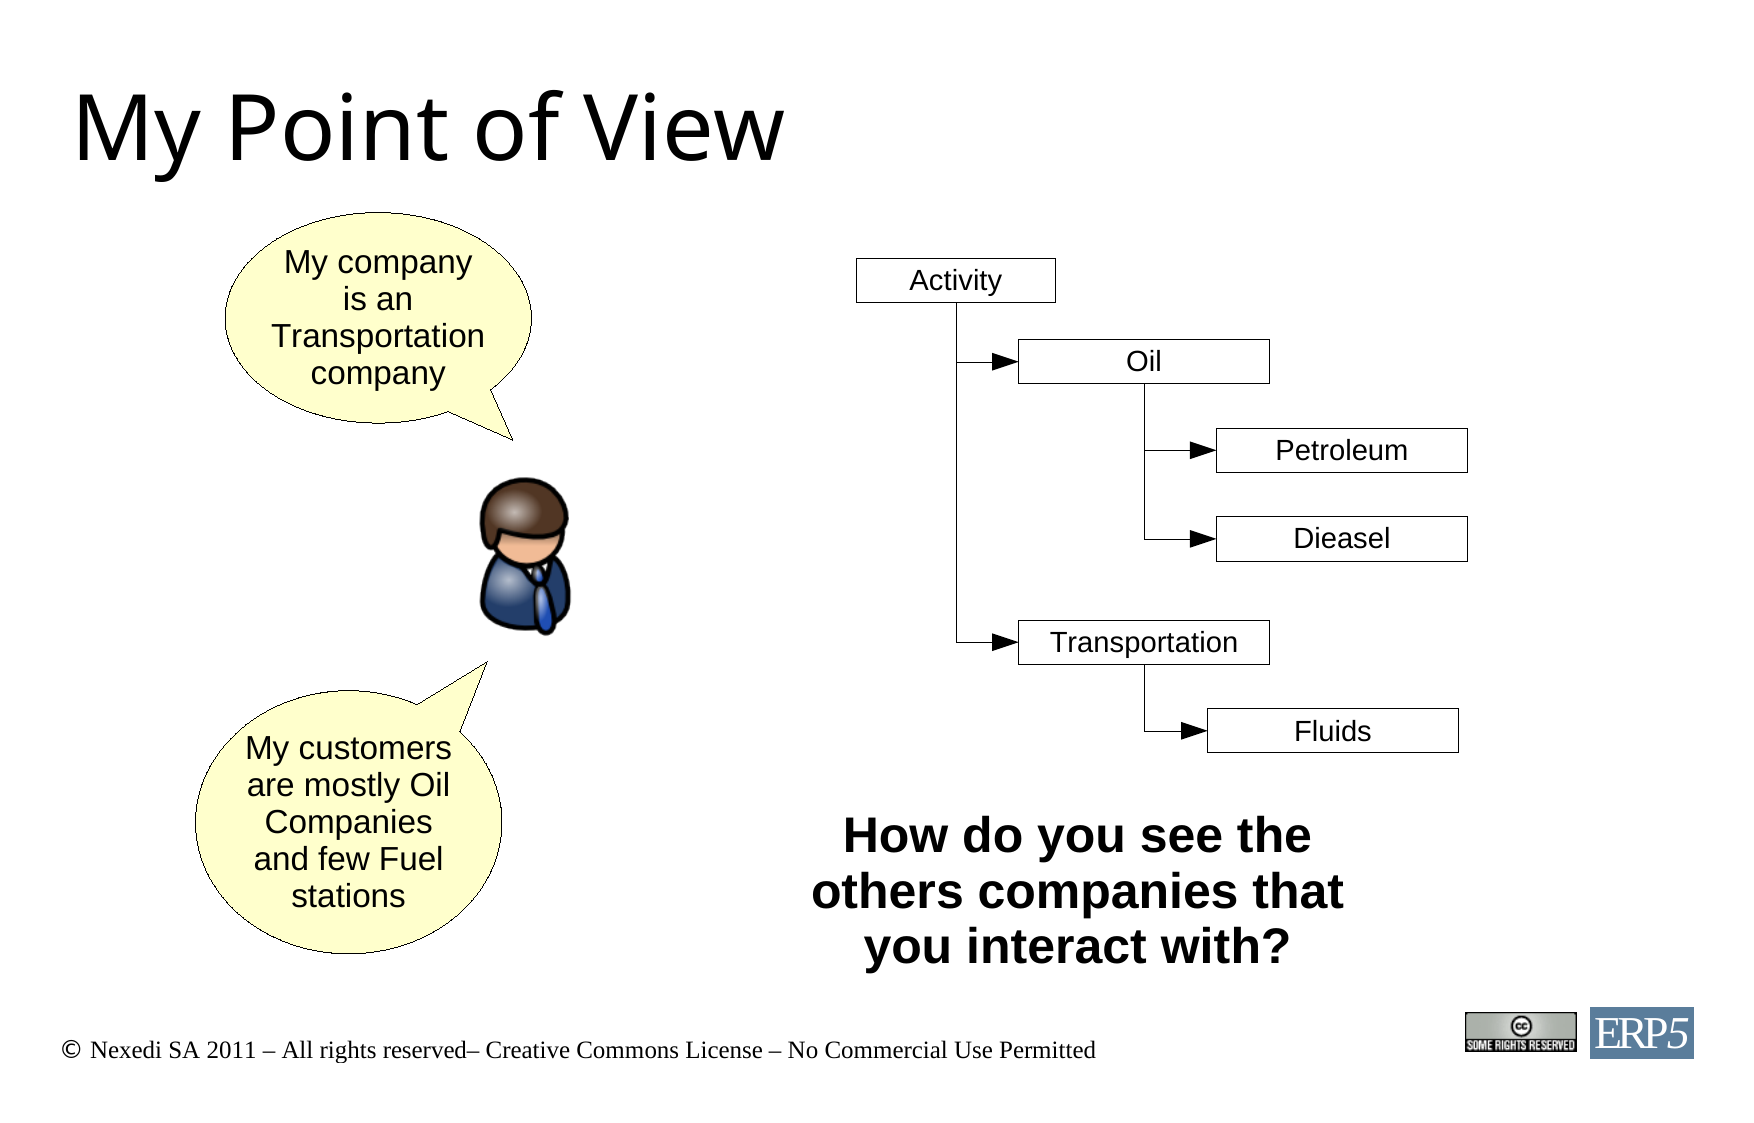

# My Point of View
My company is an Transportation company
Activity
Oil
Petroleum
Dieasel
Transportation
My customers are mostly Oil Companies and few Fuel stations
Fluids
How do you see the others companies that you interact with?